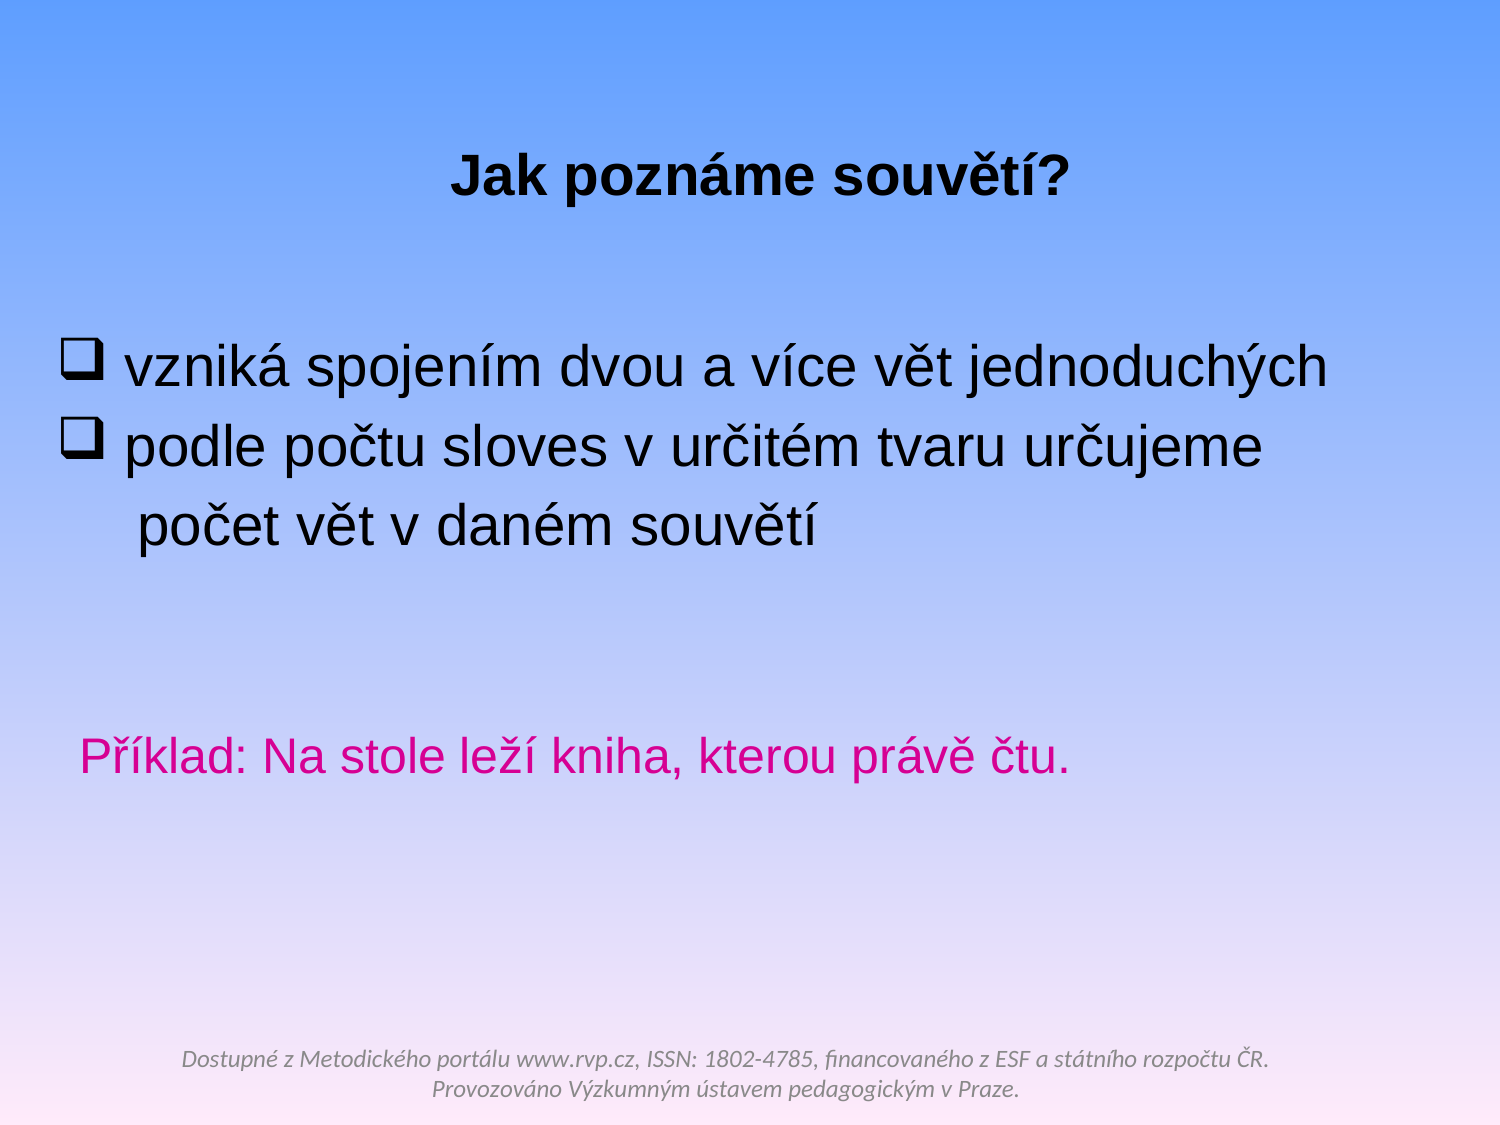

# Jak poznáme souvětí?
 vzniká spojením dvou a více vět jednoduchých
 podle počtu sloves v určitém tvaru určujeme
 počet vět v daném souvětí
Příklad: Na stole leží kniha, kterou právě čtu.
Dostupné z Metodického portálu www.rvp.cz, ISSN: 1802-4785, financovaného z ESF a státního rozpočtu ČR. Provozováno Výzkumným ústavem pedagogickým v Praze.